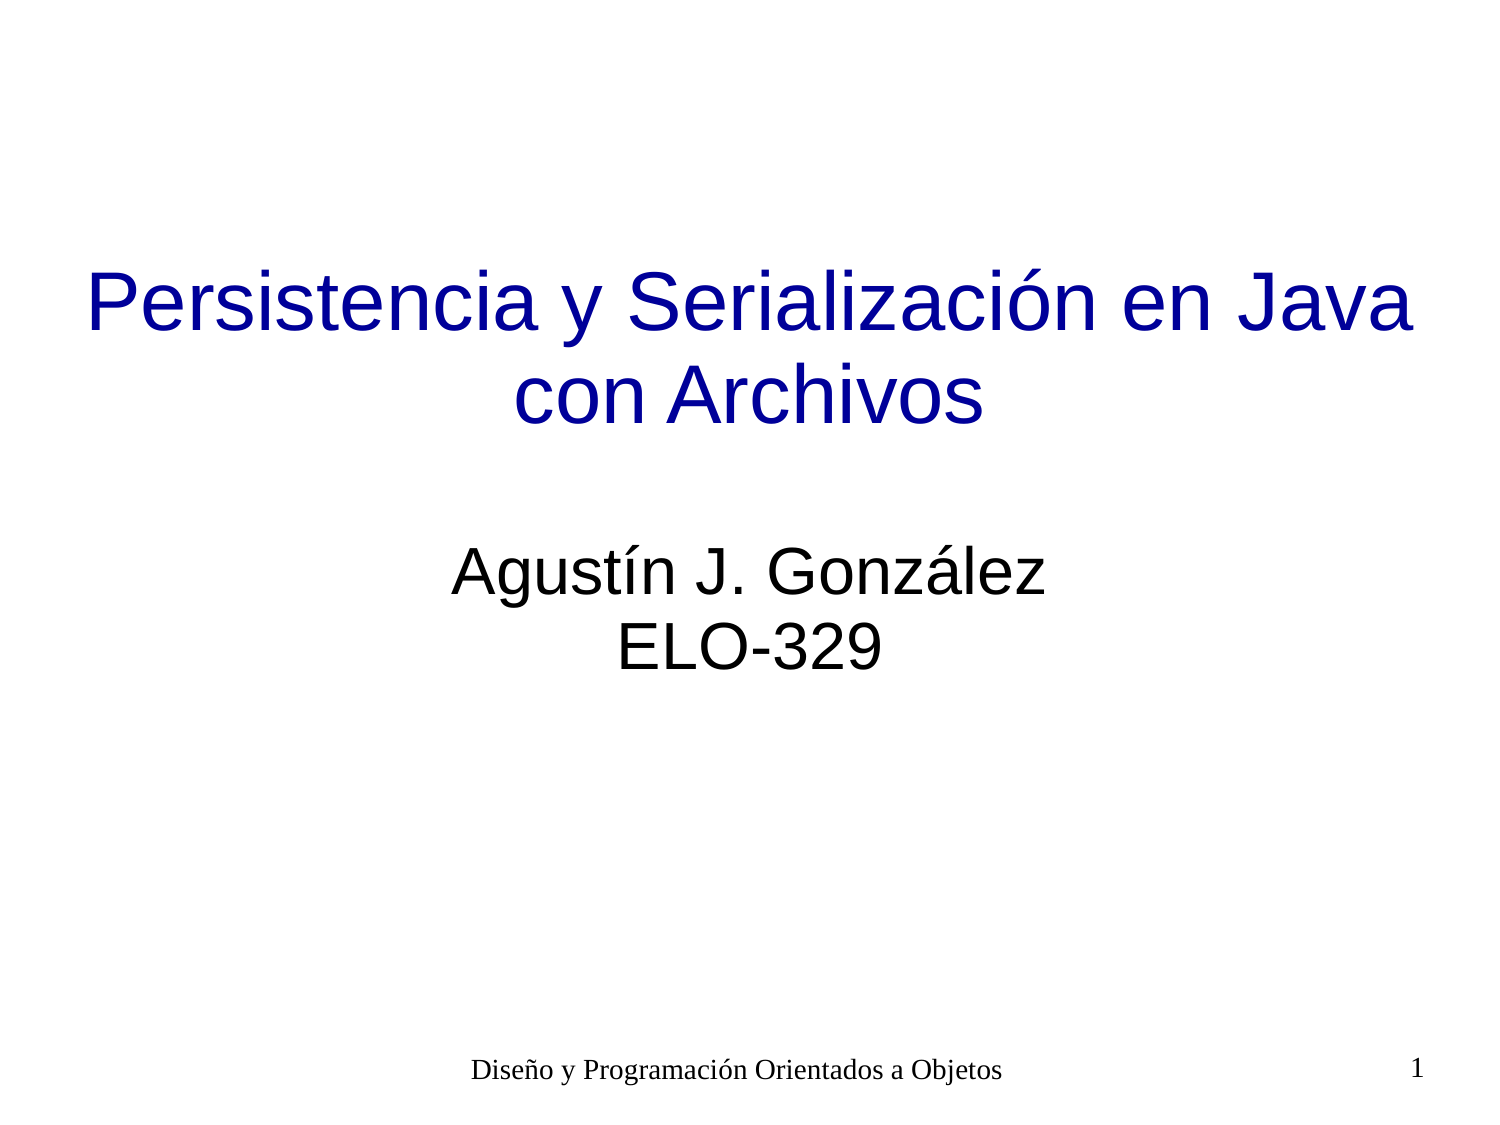

# Persistencia y Serialización en Java con Archivos
Agustín J. González
ELO-329
1